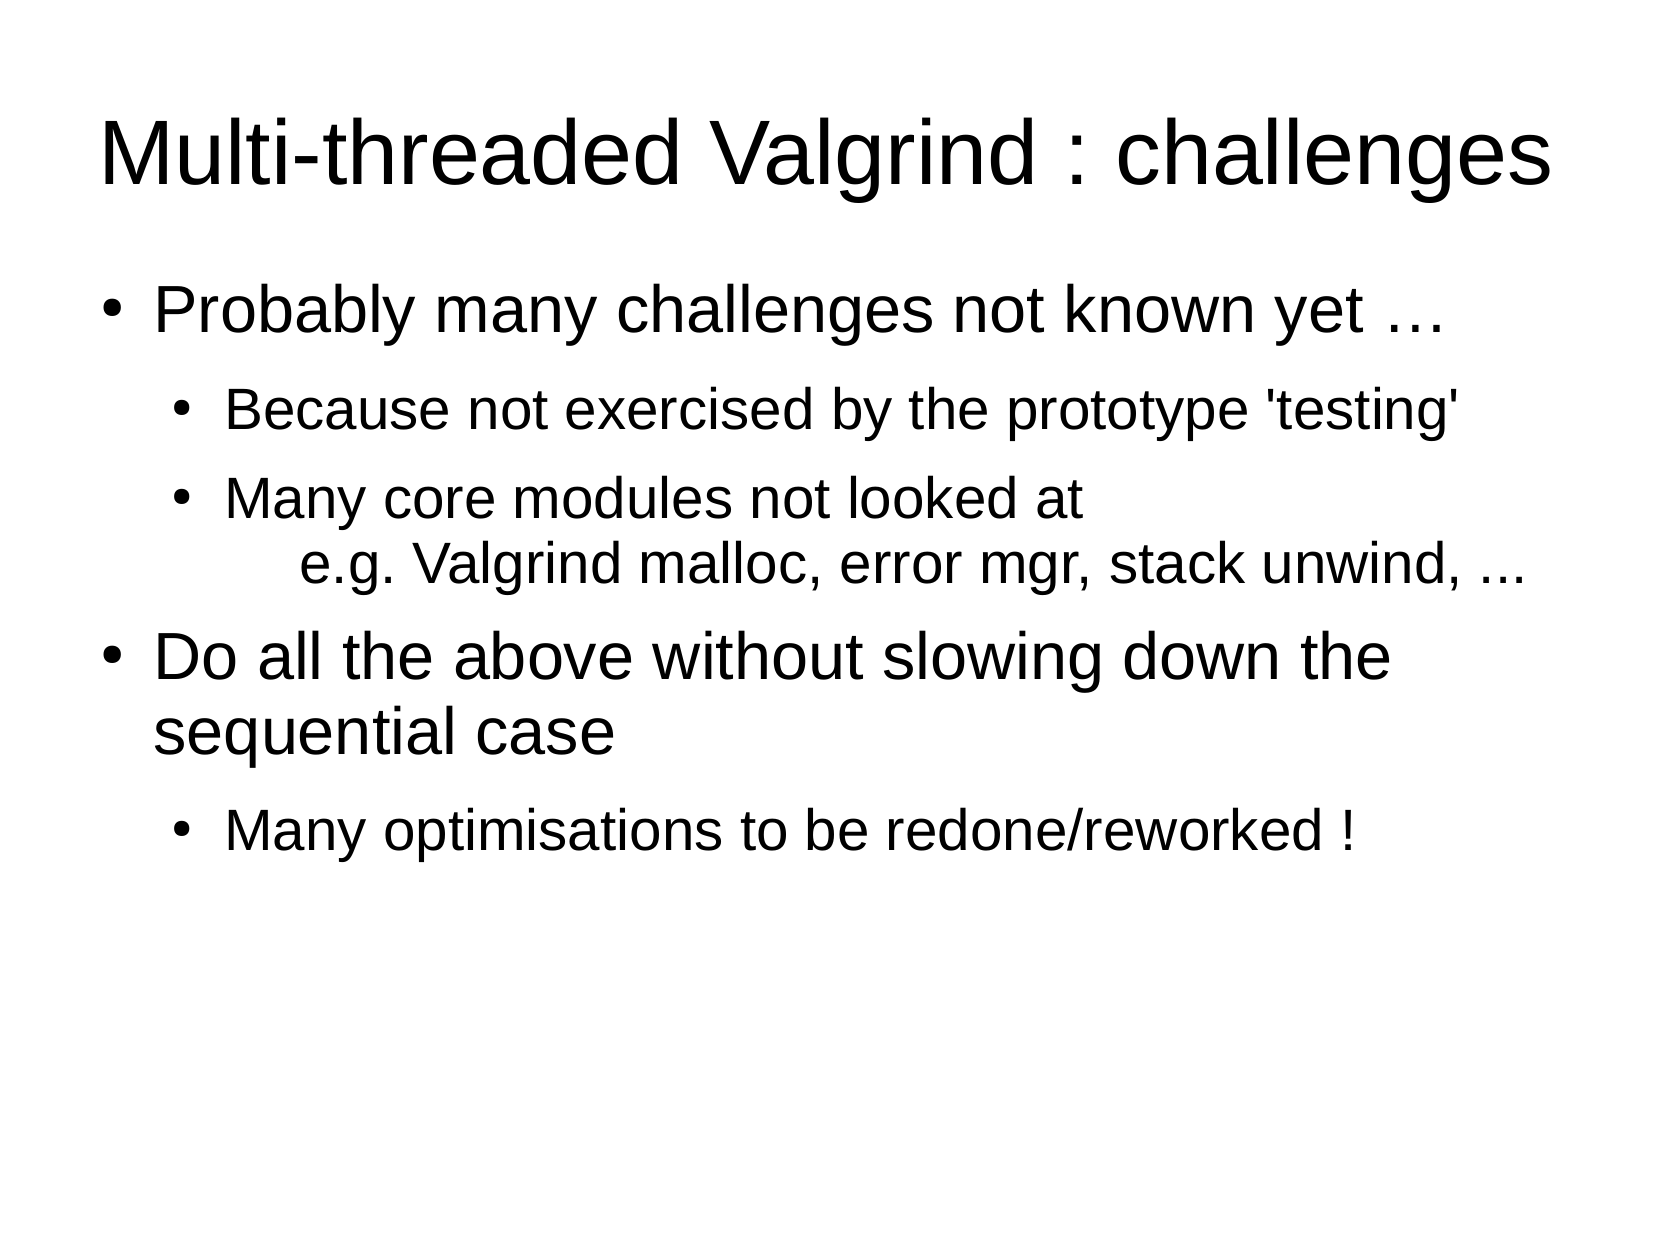

# Multi-threaded Valgrind : challenges
Probably many challenges not known yet …
Because not exercised by the prototype 'testing'
Many core modules not looked at
	e.g. Valgrind malloc, error mgr, stack unwind, ...
Do all the above without slowing down the sequential case
Many optimisations to be redone/reworked !